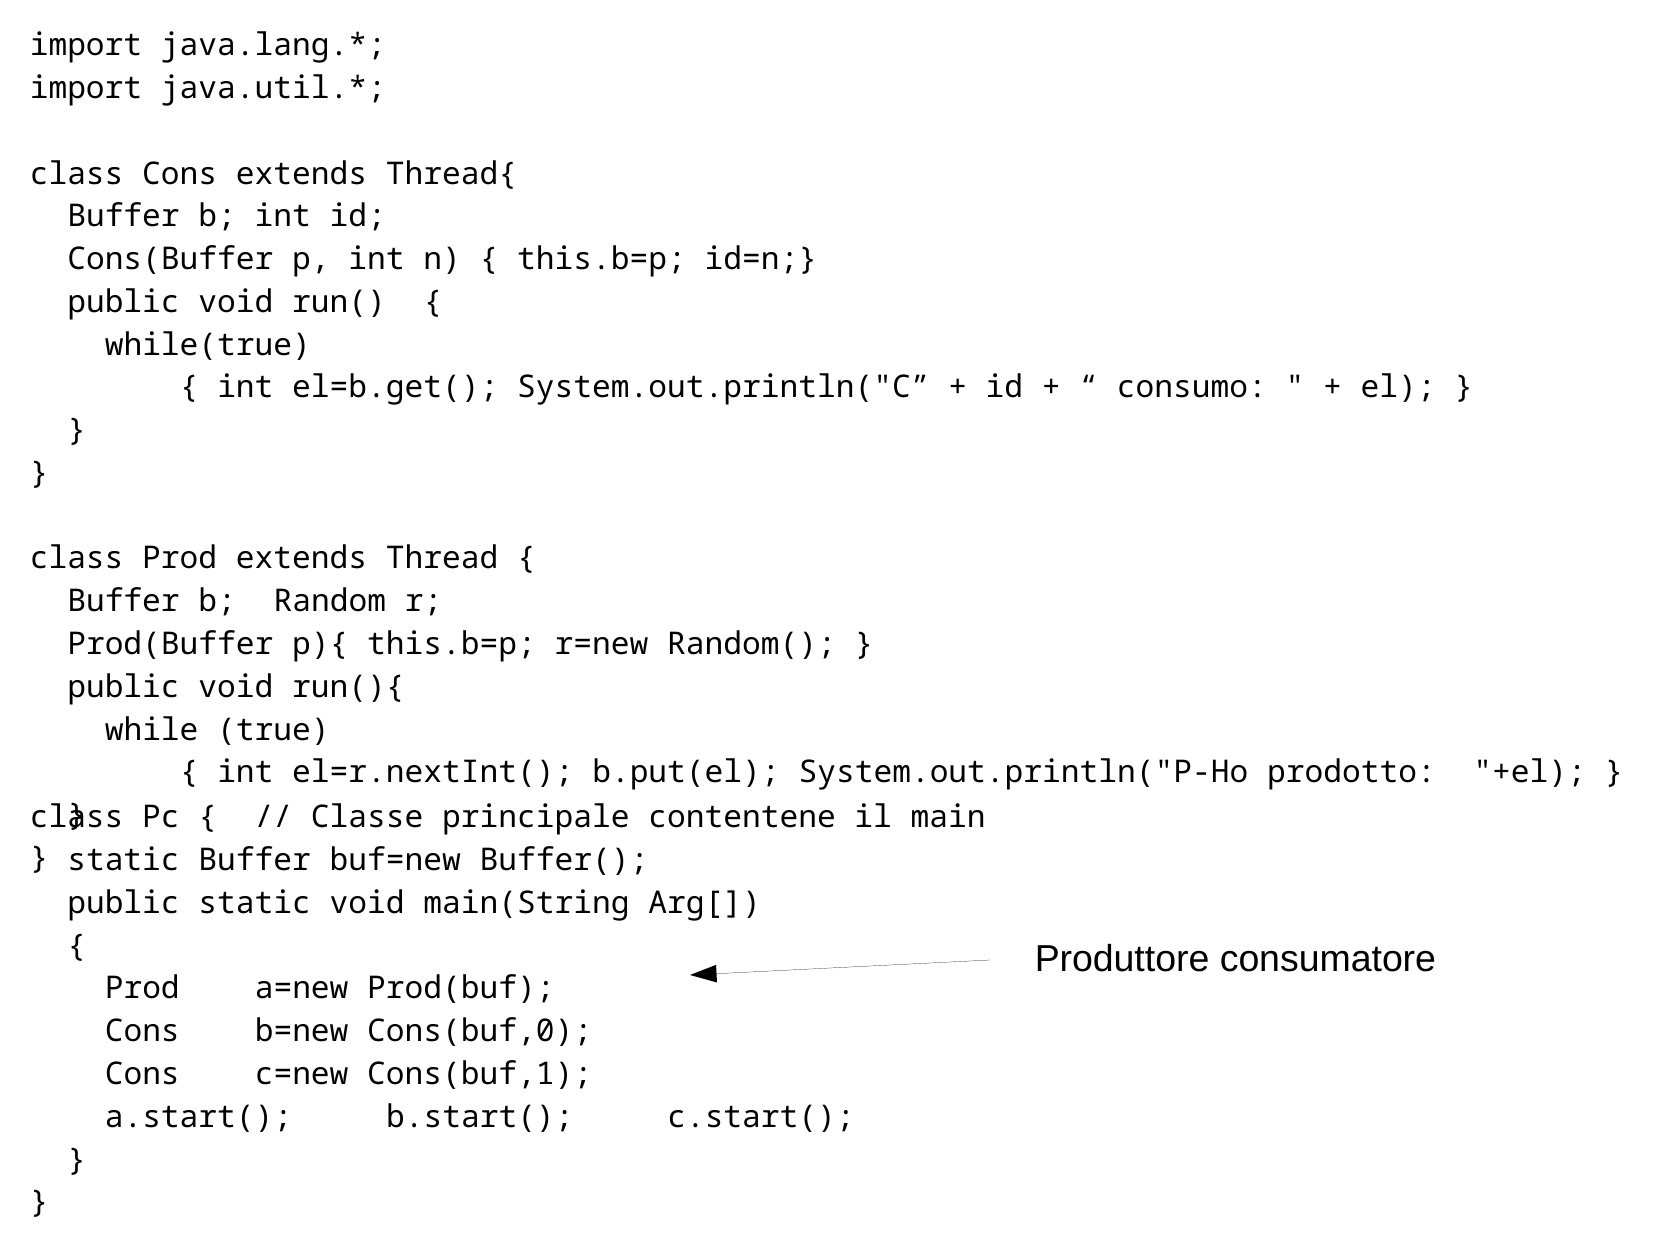

import java.lang.*;
import java.util.*;
class Cons extends Thread{
 Buffer b; int id;
 Cons(Buffer p, int n) { this.b=p; id=n;}
 public void run() {
 while(true)
 	{ int el=b.get(); System.out.println("C” + id + “ consumo: " + el); }
 }
}
class Prod extends Thread {
 Buffer b; Random r;
 Prod(Buffer p){ this.b=p; r=new Random(); }
 public void run(){
 while (true)
		{ int el=r.nextInt(); b.put(el); System.out.println("P-Ho prodotto: "+el); }
 }
}
class Pc { // Classe principale contentene il main
 static Buffer buf=new Buffer();
 public static void main(String Arg[])
 {
 Prod 	a=new Prod(buf);
 Cons 	b=new Cons(buf,0);
 Cons 	c=new Cons(buf,1);
 a.start(); b.start(); c.start();
 }
}
Produttore consumatore